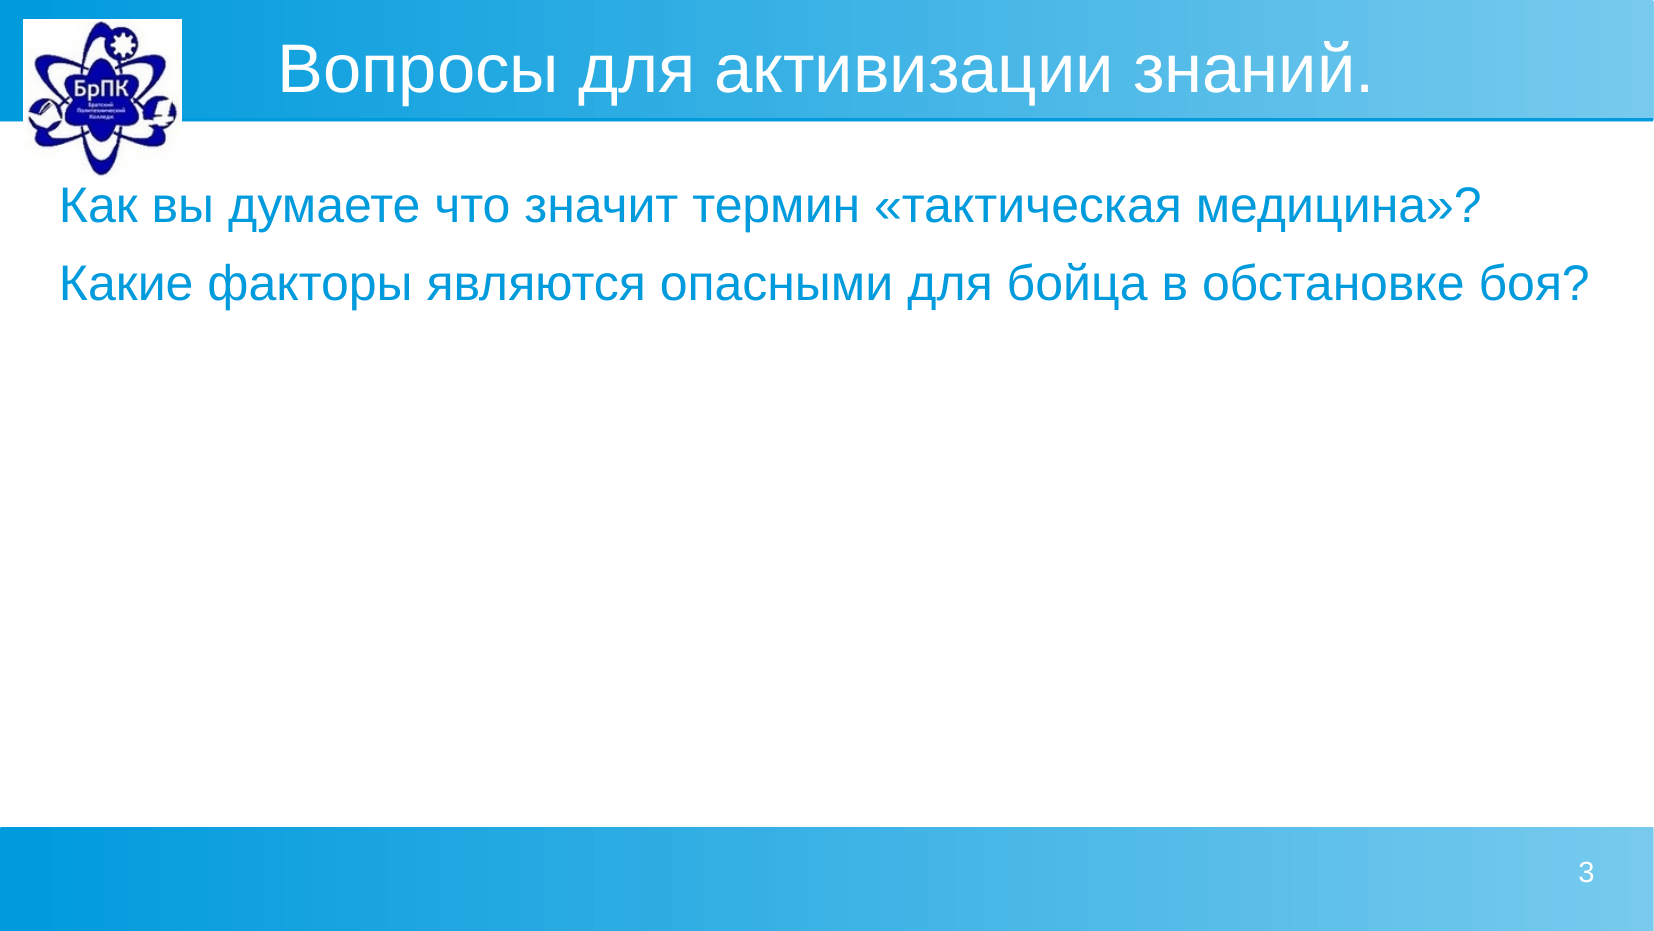

# Вопросы для активизации знаний.
Как вы думаете что значит термин «тактическая медицина»?
Какие факторы являются опасными для бойца в обстановке боя?
3